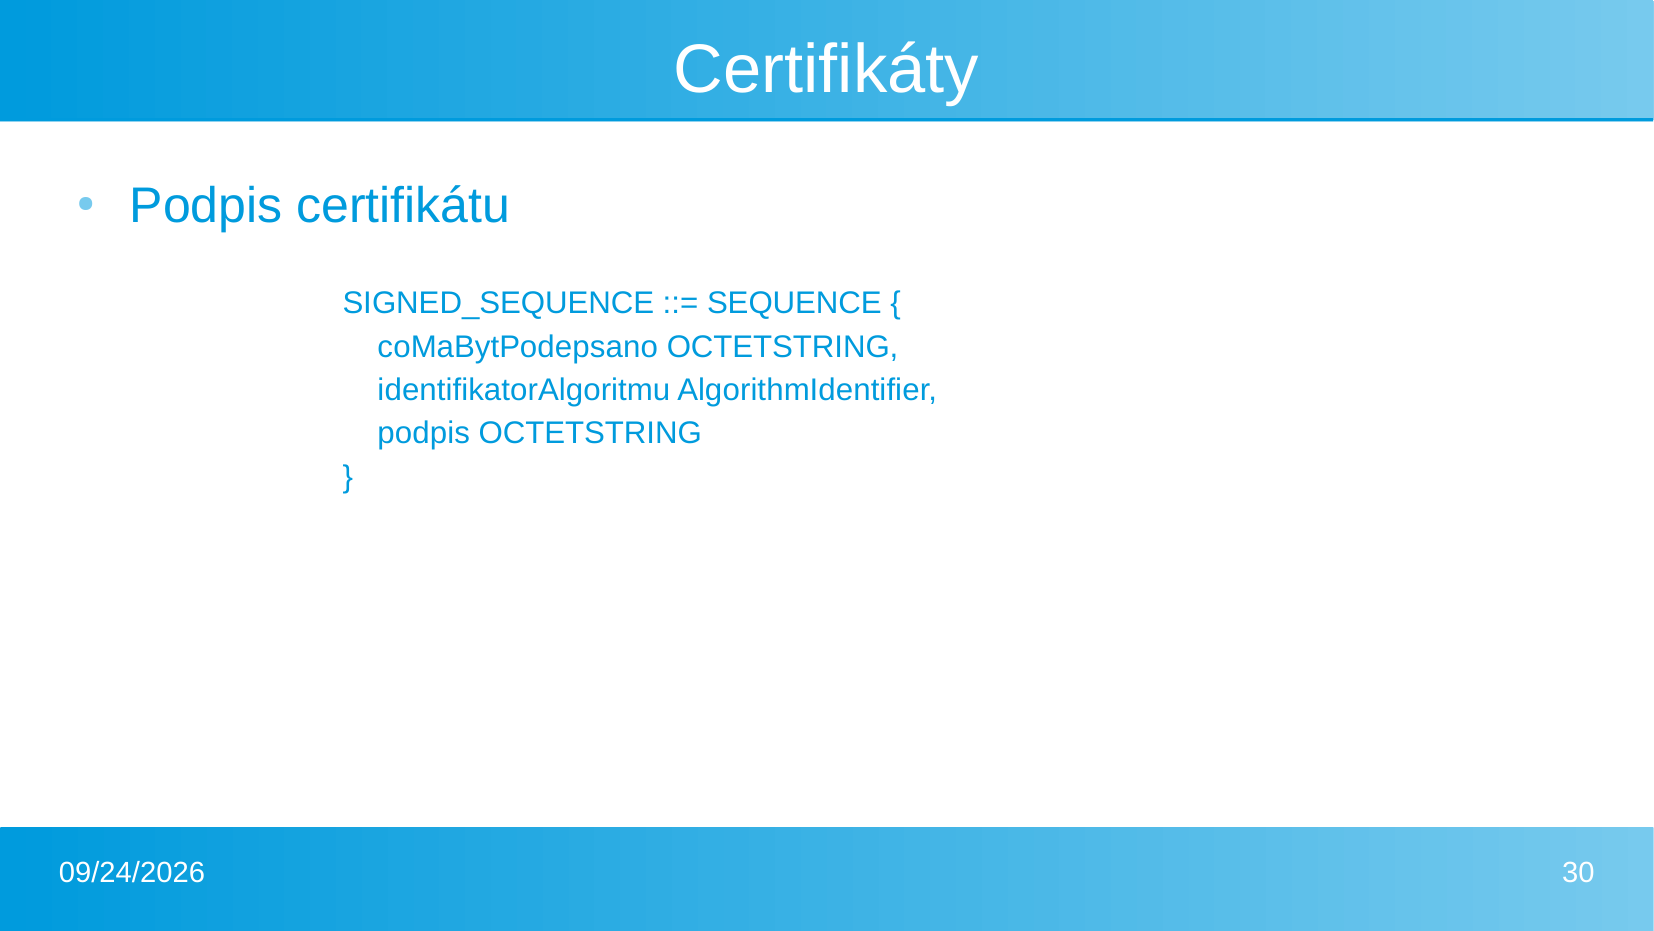

# Certifikáty
Podpis certifikátu
SIGNED_SEQUENCE ::= SEQUENCE {
 coMaBytPodepsano OCTETSTRING,
 identifikatorAlgoritmu AlgorithmIdentifier,
 podpis OCTETSTRING
}
30